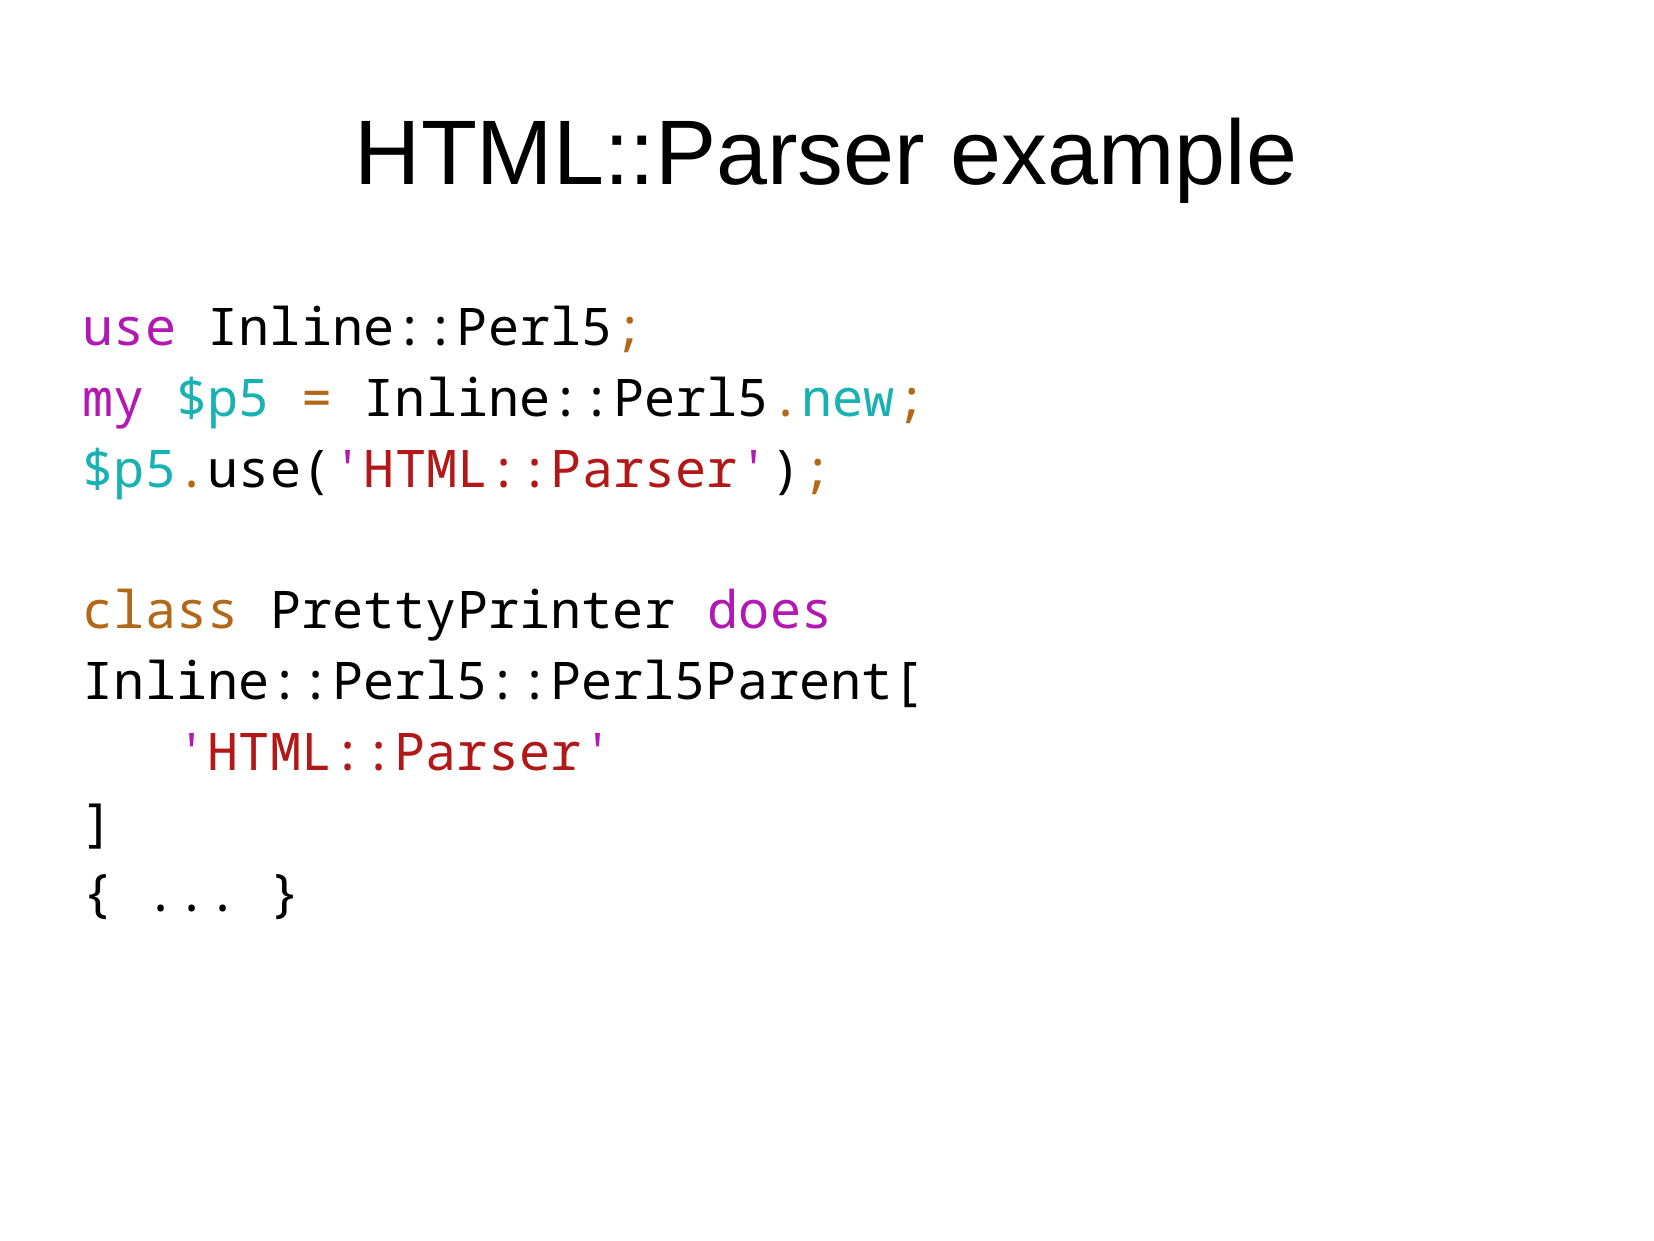

# HTML::Parser example
use Inline::Perl5;
my $p5 = Inline::Perl5.new;
$p5.use('HTML::Parser');
class PrettyPrinter does Inline::Perl5::Perl5Parent[
 'HTML::Parser'
]
{ ... }